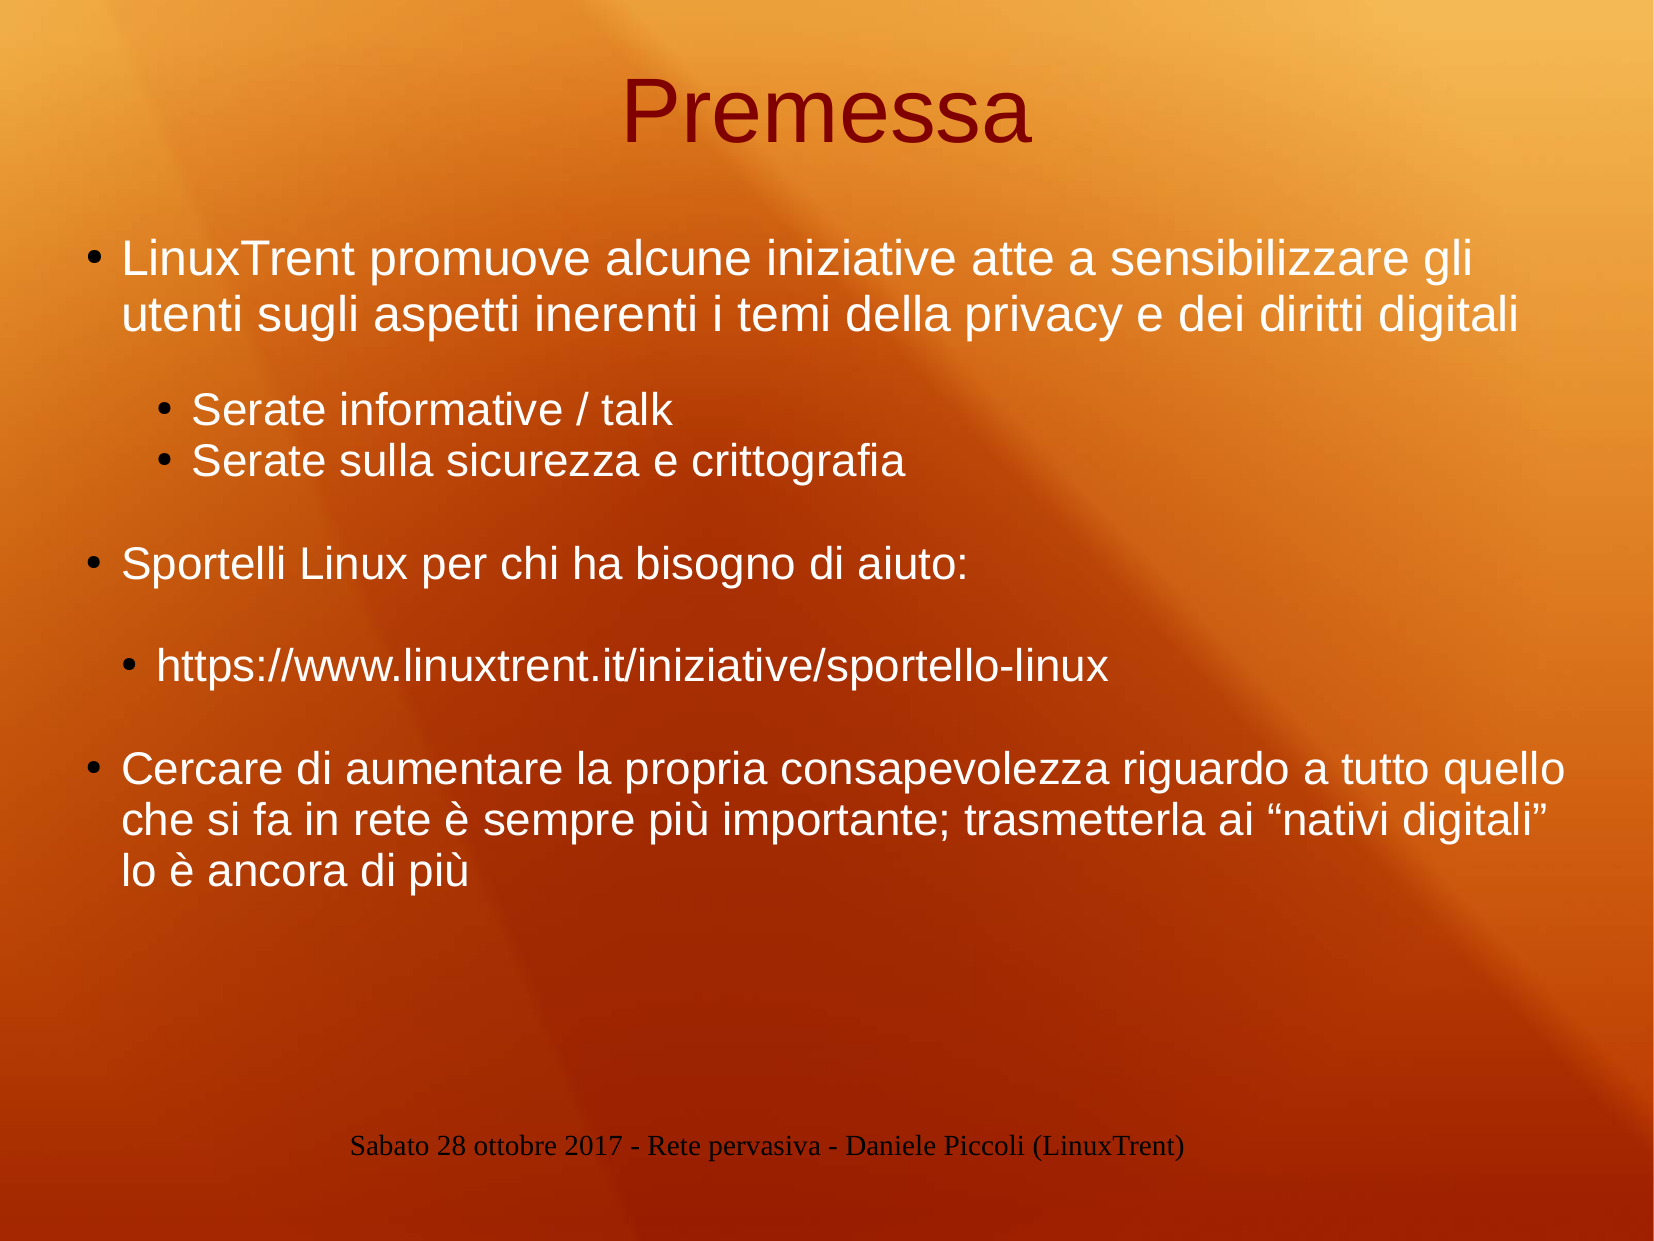

# Premessa
LinuxTrent promuove alcune iniziative atte a sensibilizzare gli utenti sugli aspetti inerenti i temi della privacy e dei diritti digitali
Serate informative / talk
Serate sulla sicurezza e crittografia
Sportelli Linux per chi ha bisogno di aiuto:
https://www.linuxtrent.it/iniziative/sportello-linux
Cercare di aumentare la propria consapevolezza riguardo a tutto quello che si fa in rete è sempre più importante; trasmetterla ai “nativi digitali” lo è ancora di più
Sabato 28 ottobre 2017 - Rete pervasiva - Daniele Piccoli (LinuxTrent)